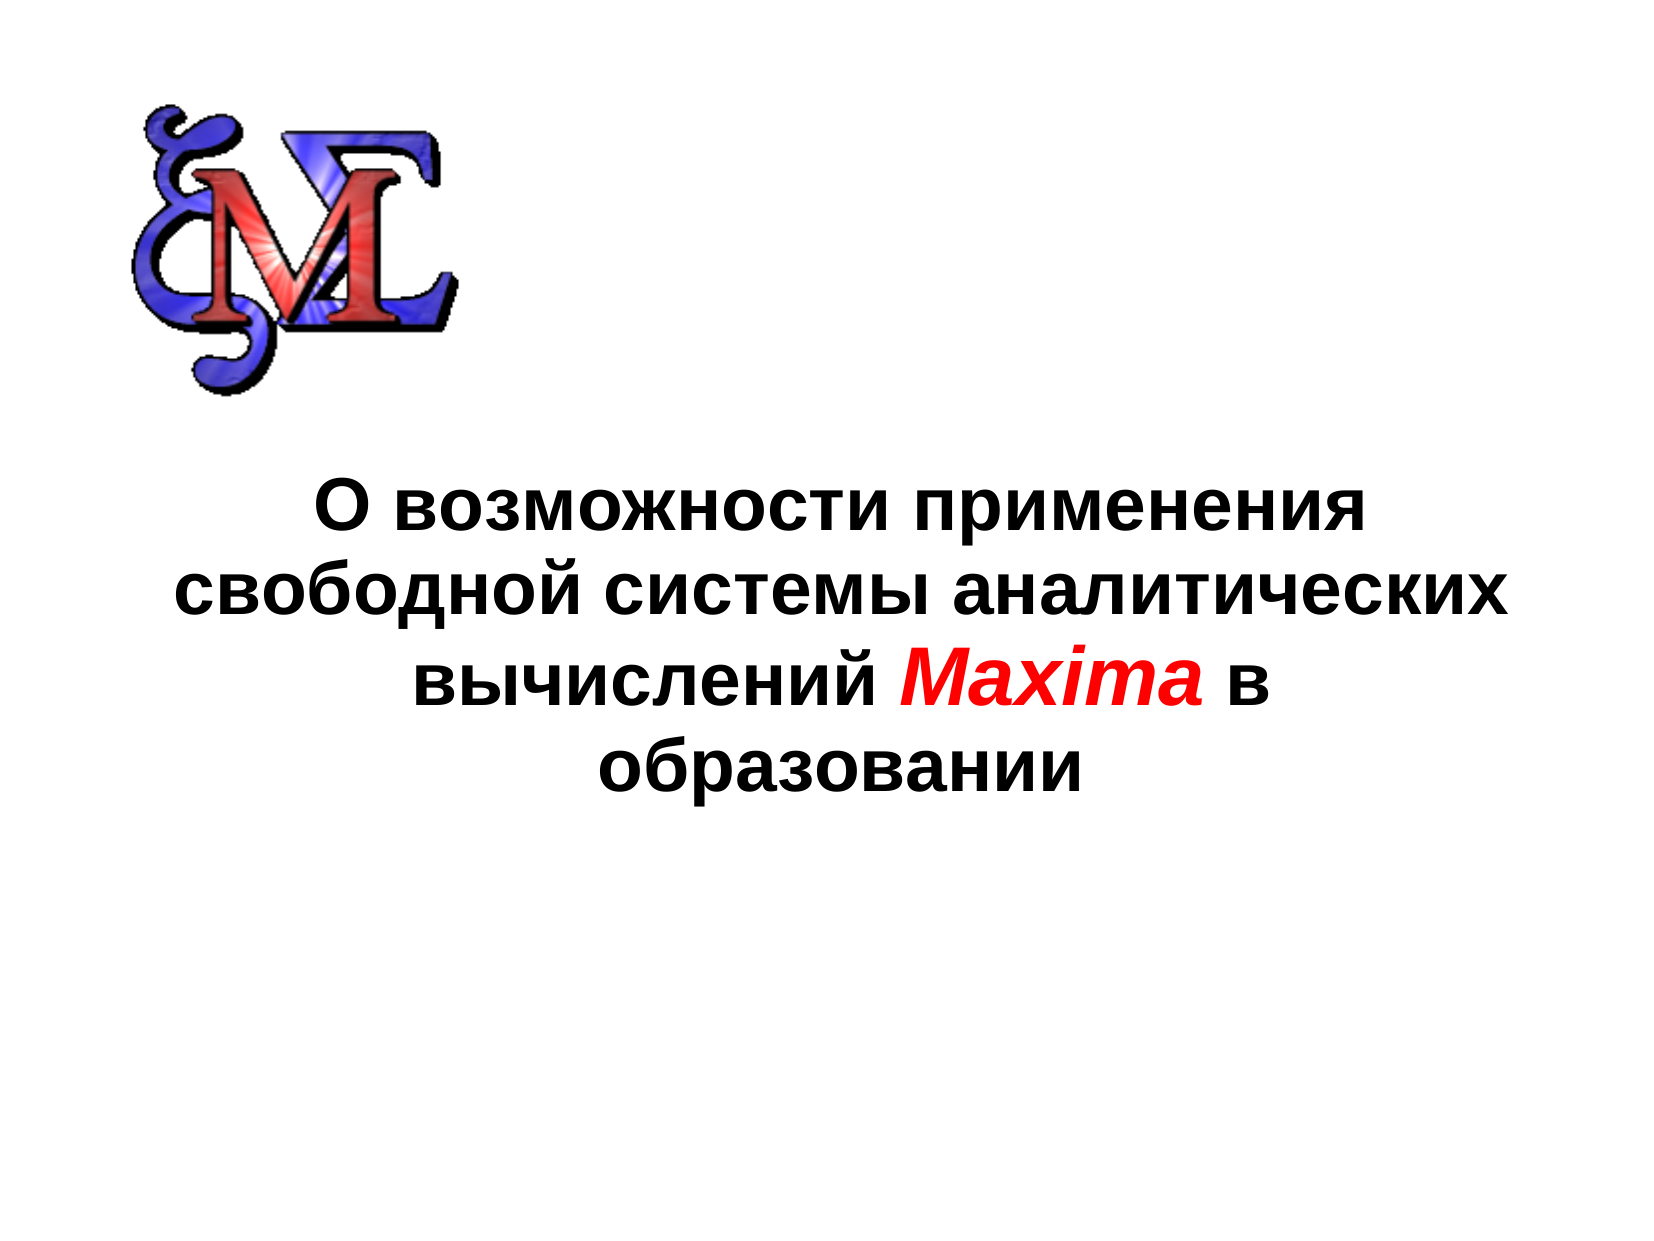

О возможности применения свободной системы аналитических вычислений Maxima в образовании